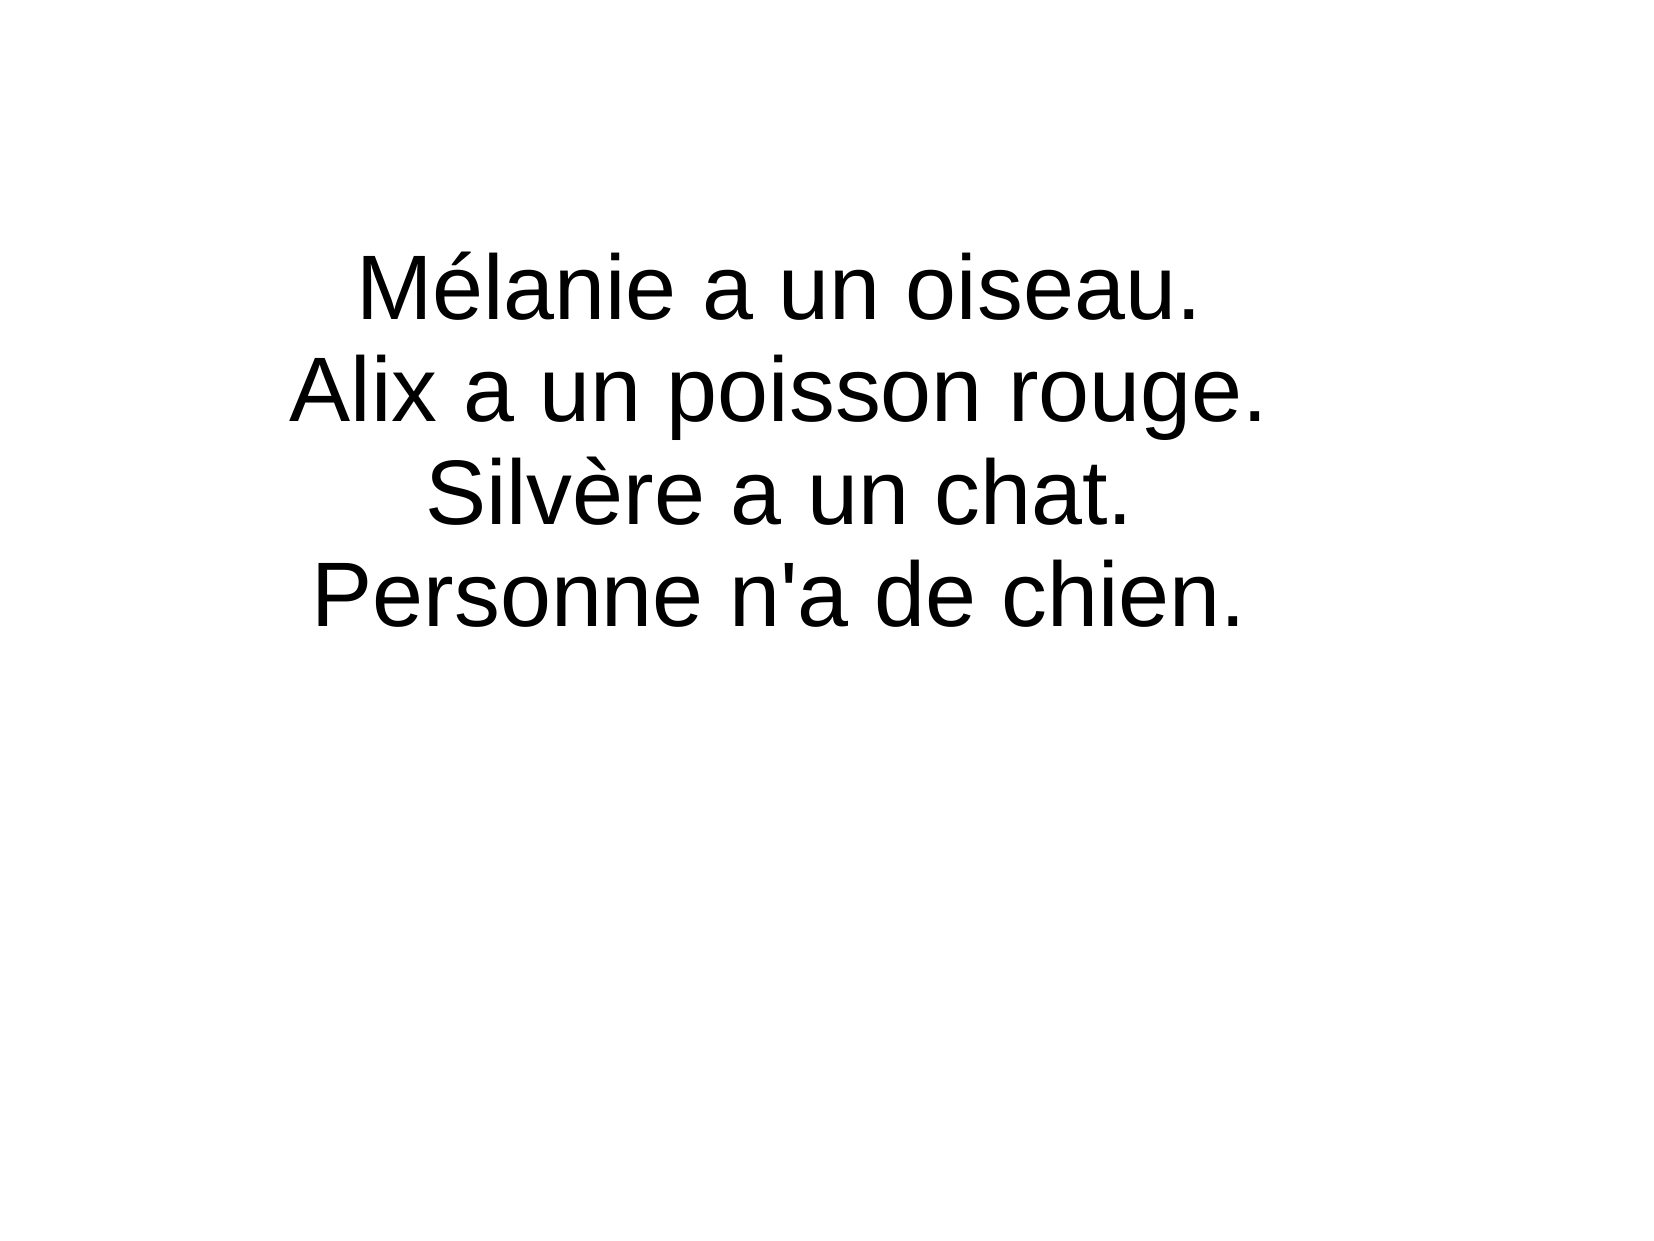

# Mélanie a un oiseau. Alix a un poisson rouge. Silvère a un chat. Personne n'a de chien.